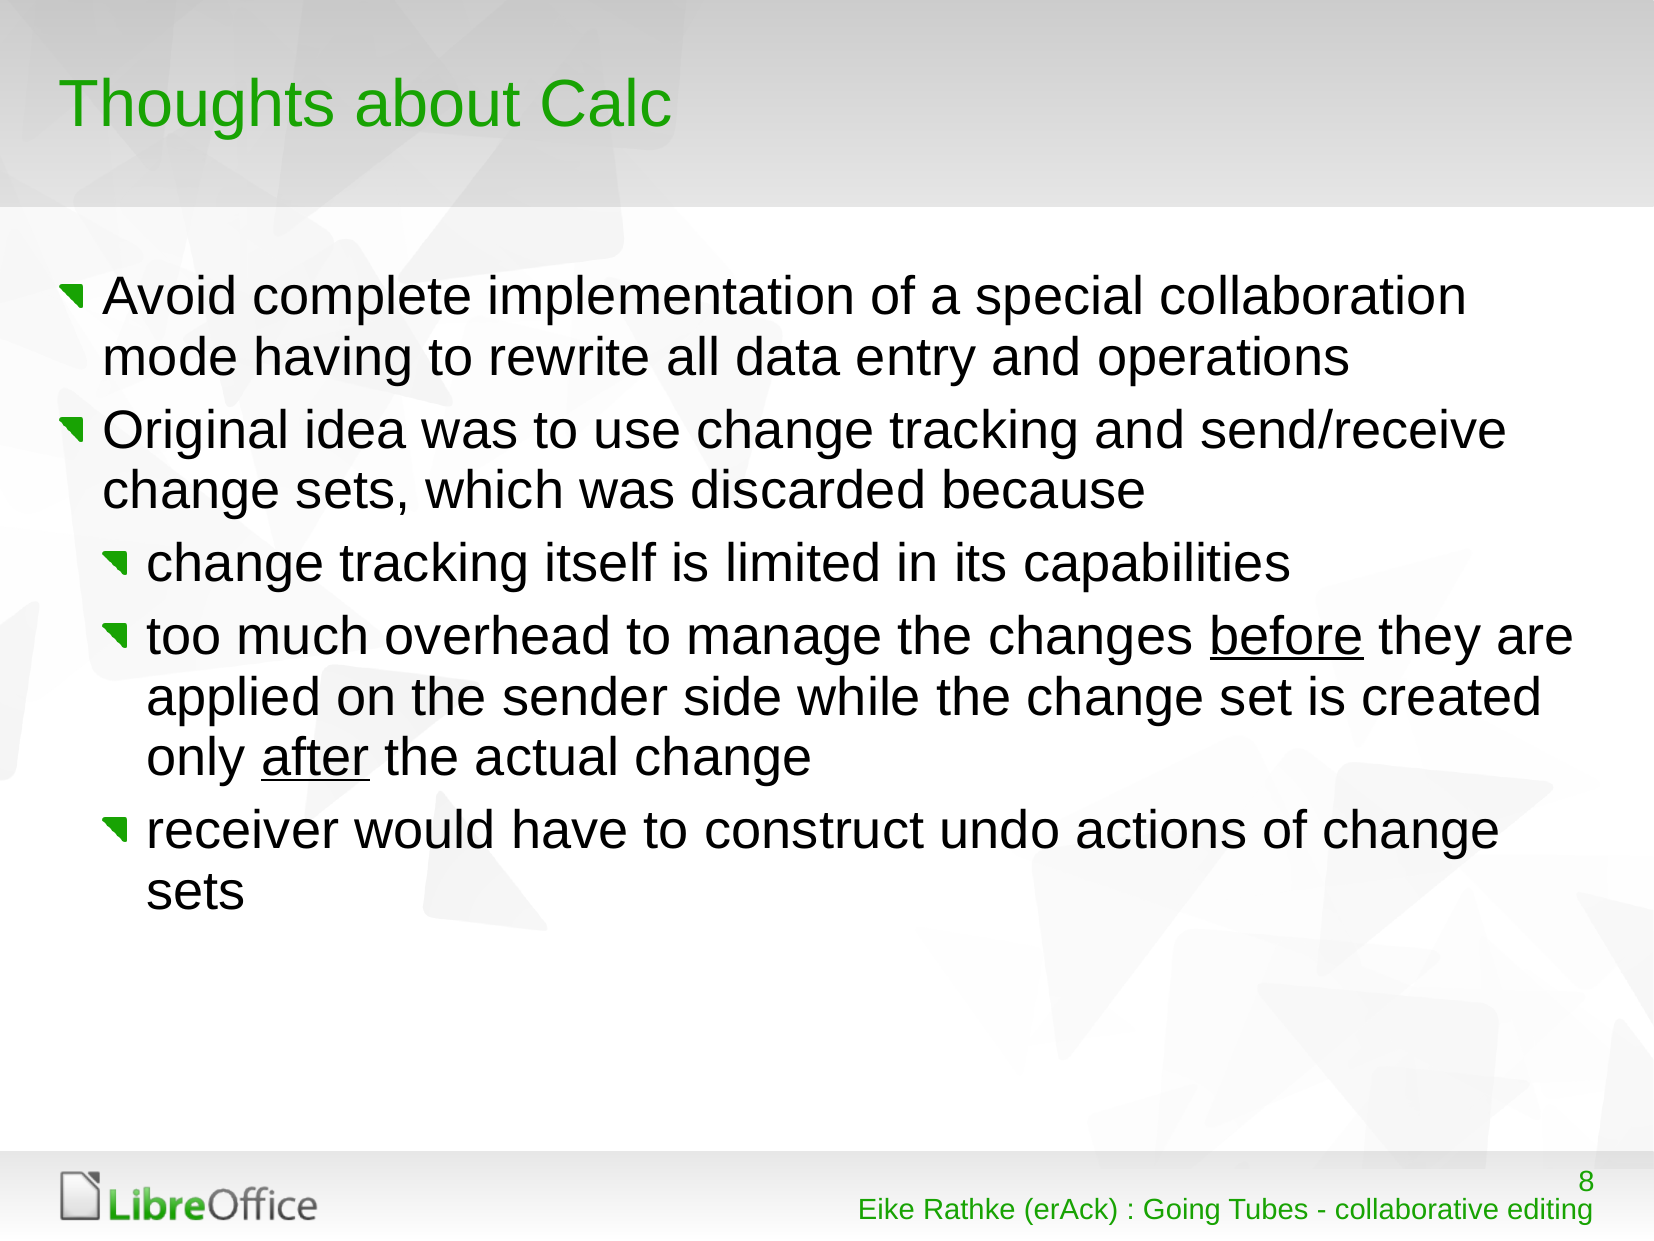

# Thoughts about Calc
Avoid complete implementation of a special collaboration mode having to rewrite all data entry and operations
Original idea was to use change tracking and send/receive change sets, which was discarded because
change tracking itself is limited in its capabilities
too much overhead to manage the changes before they are applied on the sender side while the change set is created only after the actual change
receiver would have to construct undo actions of change sets
8
Eike Rathke (erAck) : Going Tubes - collaborative editing